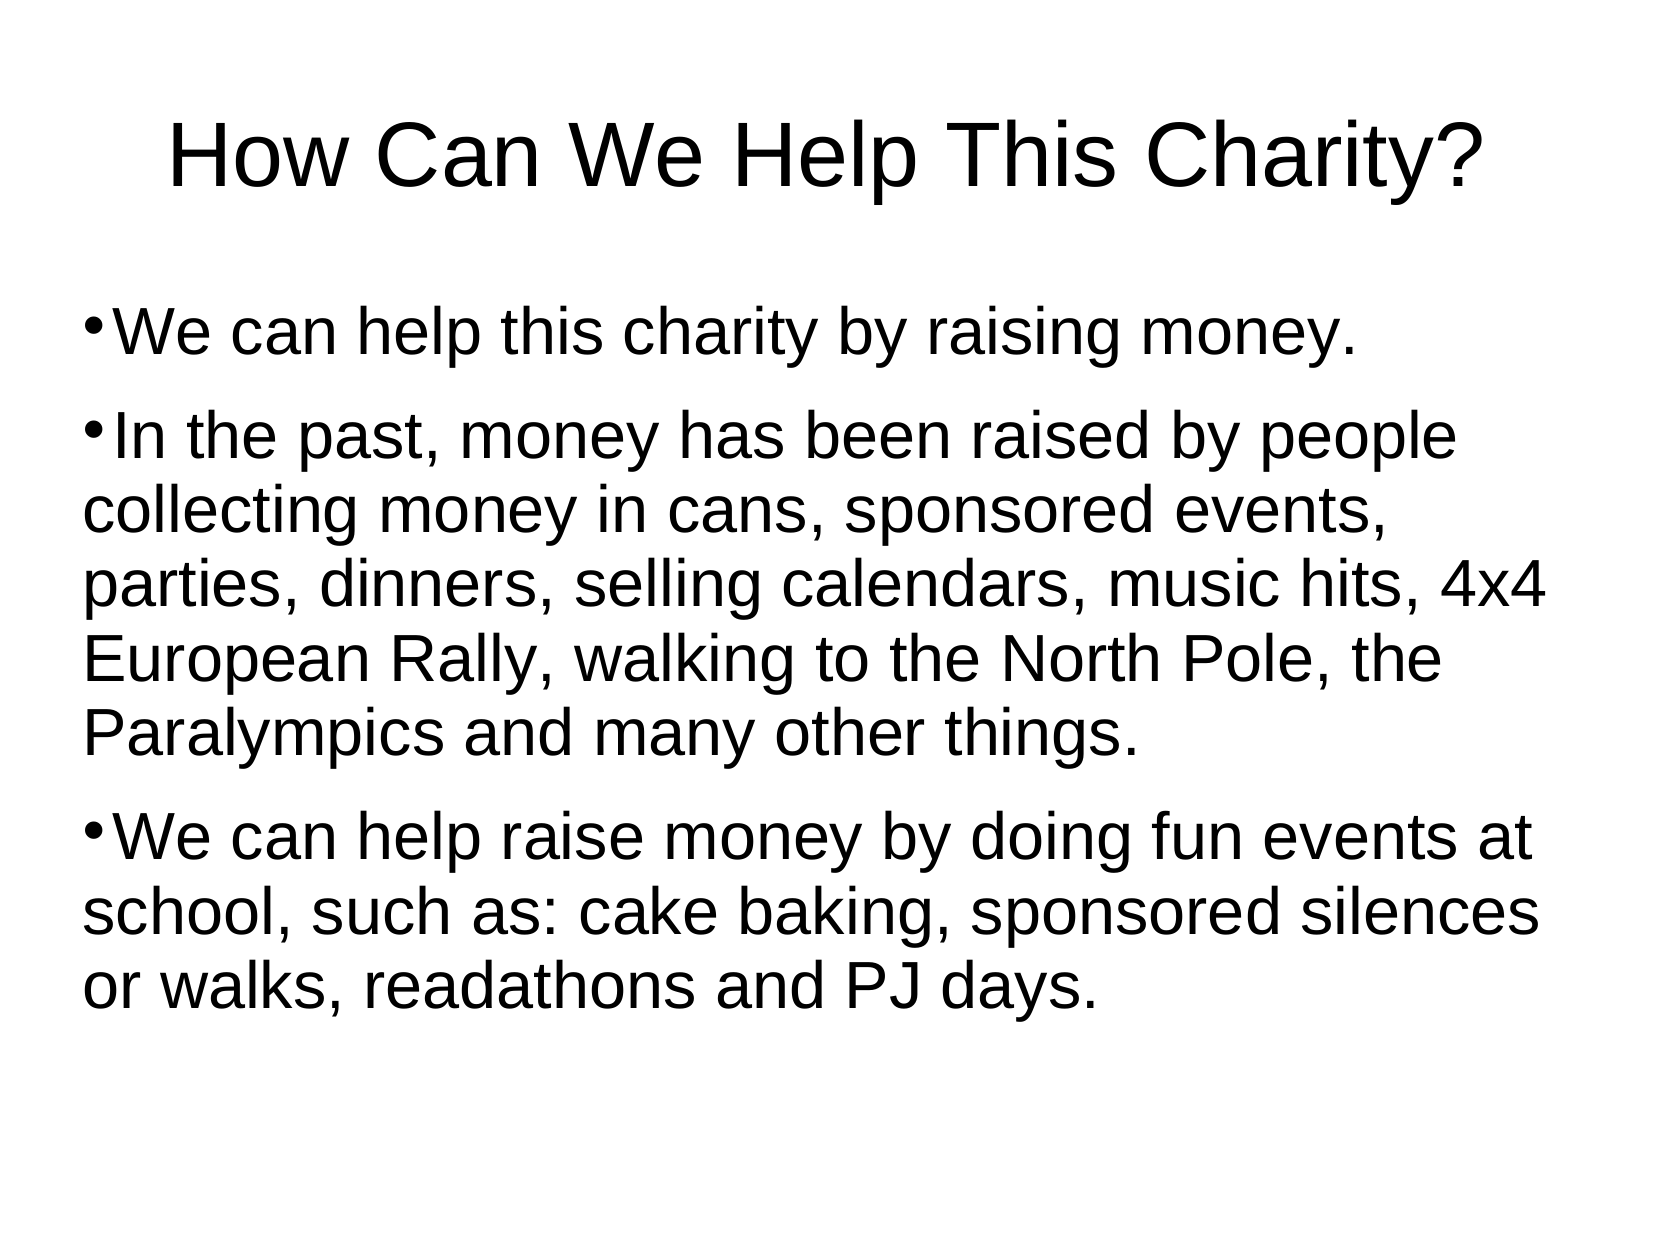

# How Can We Help This Charity?
We can help this charity by raising money.
In the past, money has been raised by people collecting money in cans, sponsored events, parties, dinners, selling calendars, music hits, 4x4 European Rally, walking to the North Pole, the Paralympics and many other things.
We can help raise money by doing fun events at school, such as: cake baking, sponsored silences or walks, readathons and PJ days.